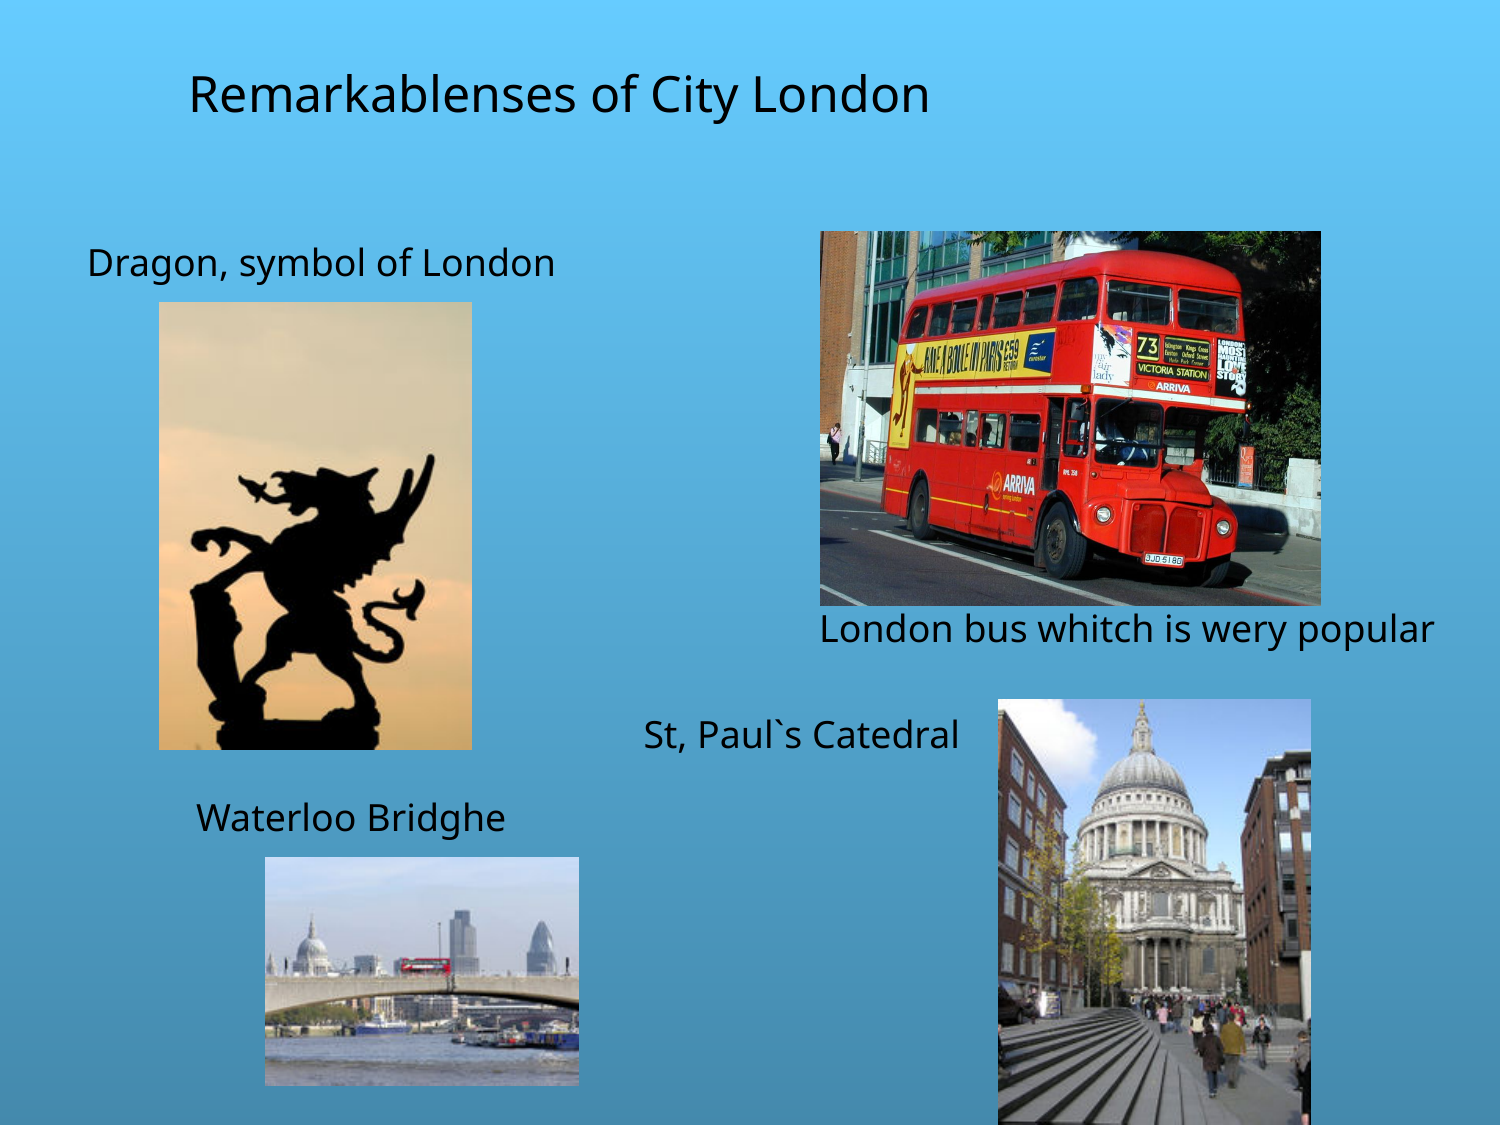

Remarkablenses of City London
Dragon, symbol of London
London bus whitch is wery popular
St, Paul`s Catedral
Waterloo Bridghe